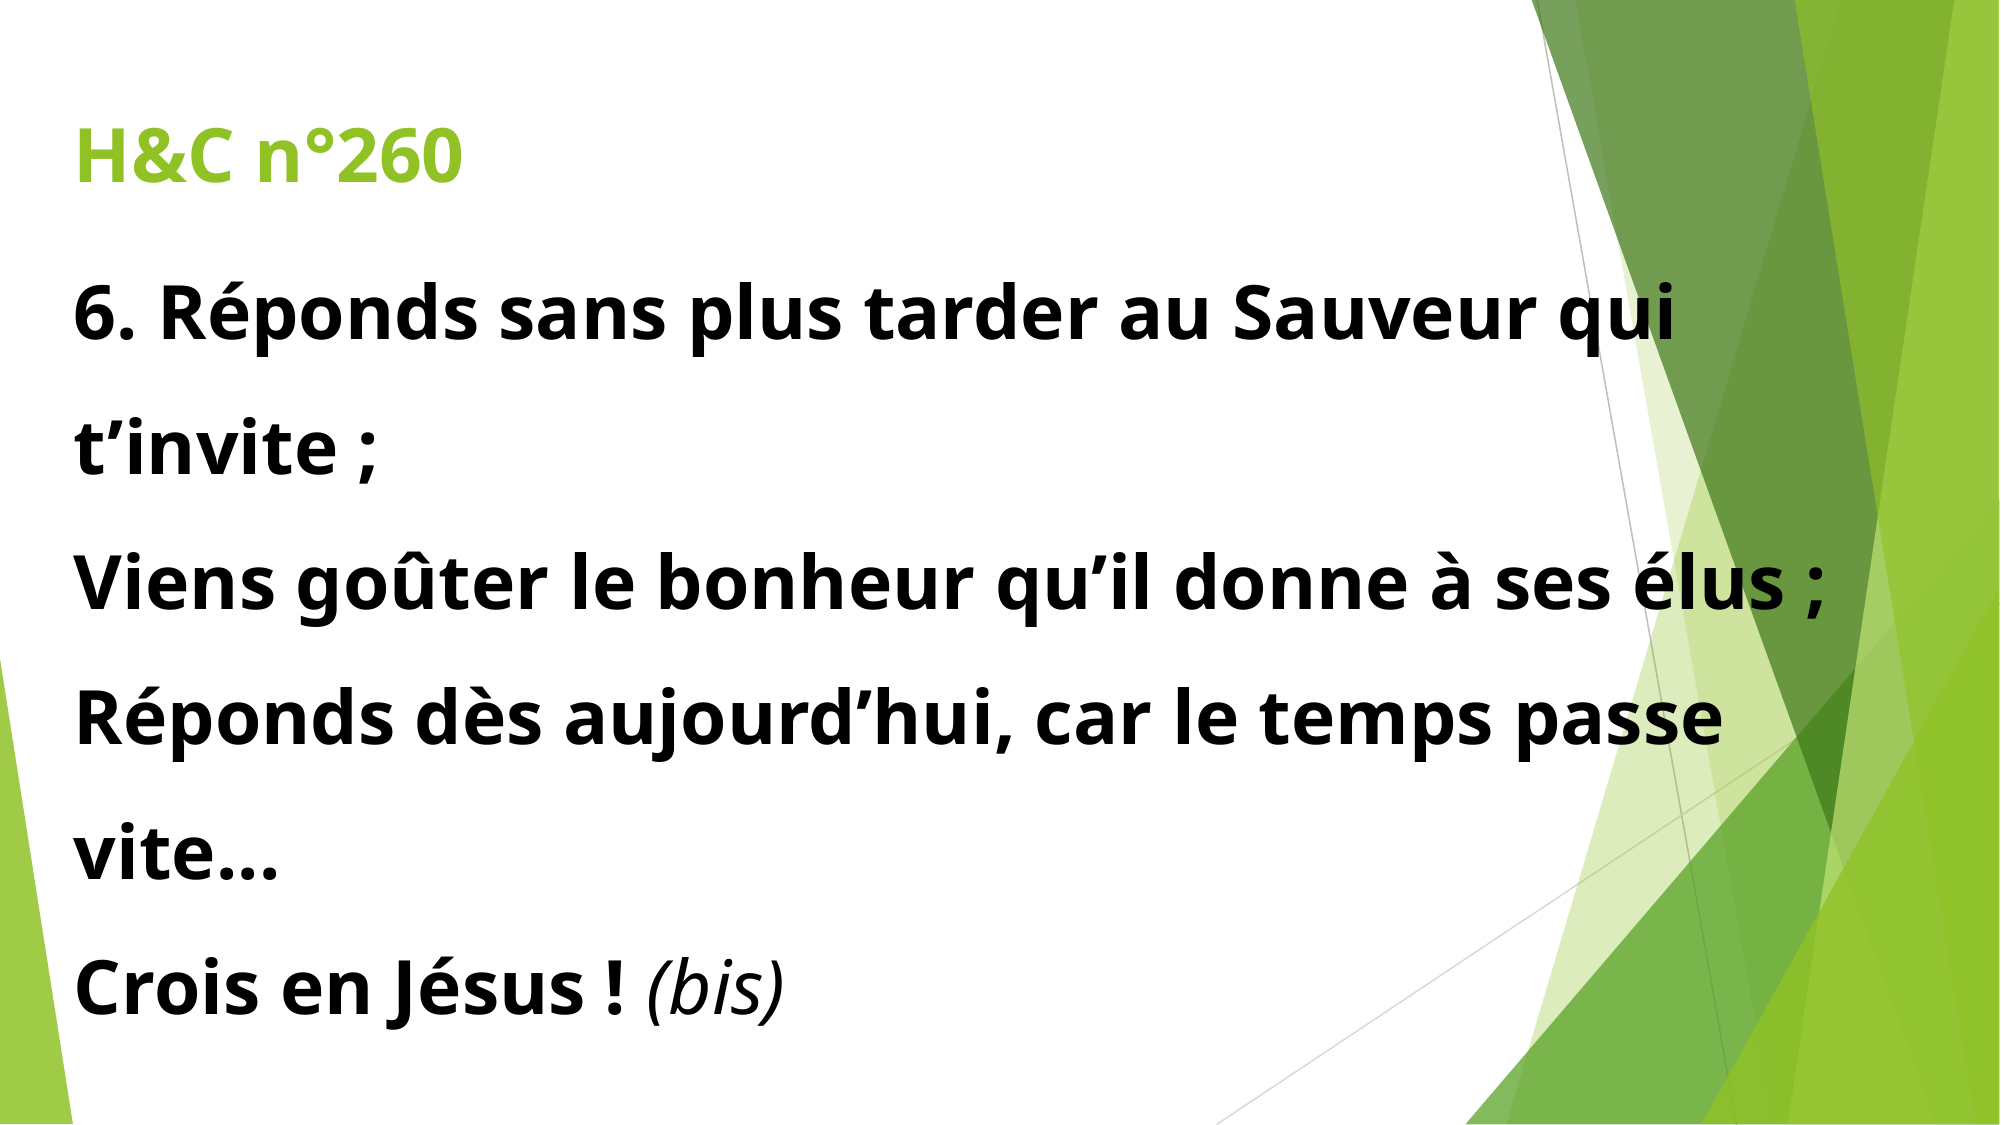

H&C n°260
6. Réponds sans plus tarder au Sauveur qui t’invite ;
Viens goûter le bonheur qu’il donne à ses élus ;
Réponds dès aujourd’hui, car le temps passe vite...
Crois en Jésus ! (bis)